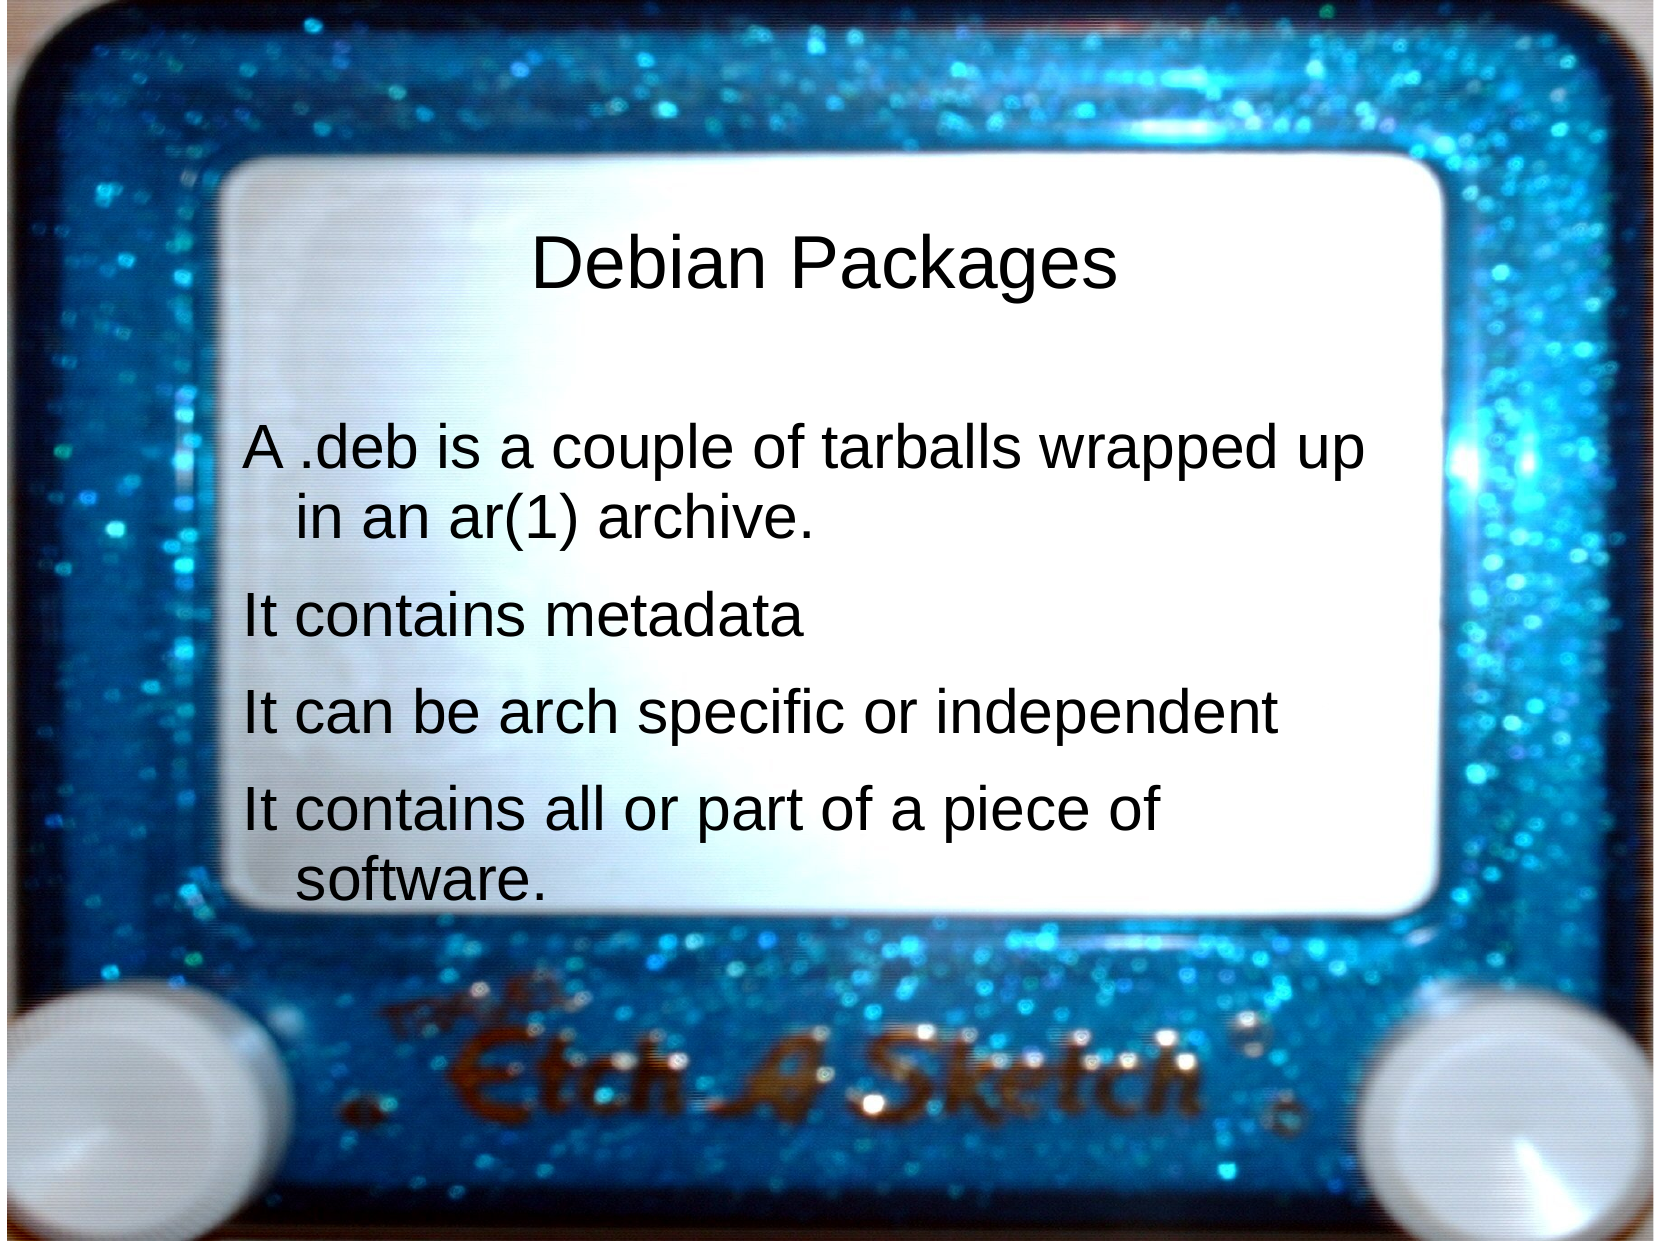

# Debian Packages
A .deb is a couple of tarballs wrapped up in an ar(1) archive.
It contains metadata
It can be arch specific or independent
It contains all or part of a piece of software.